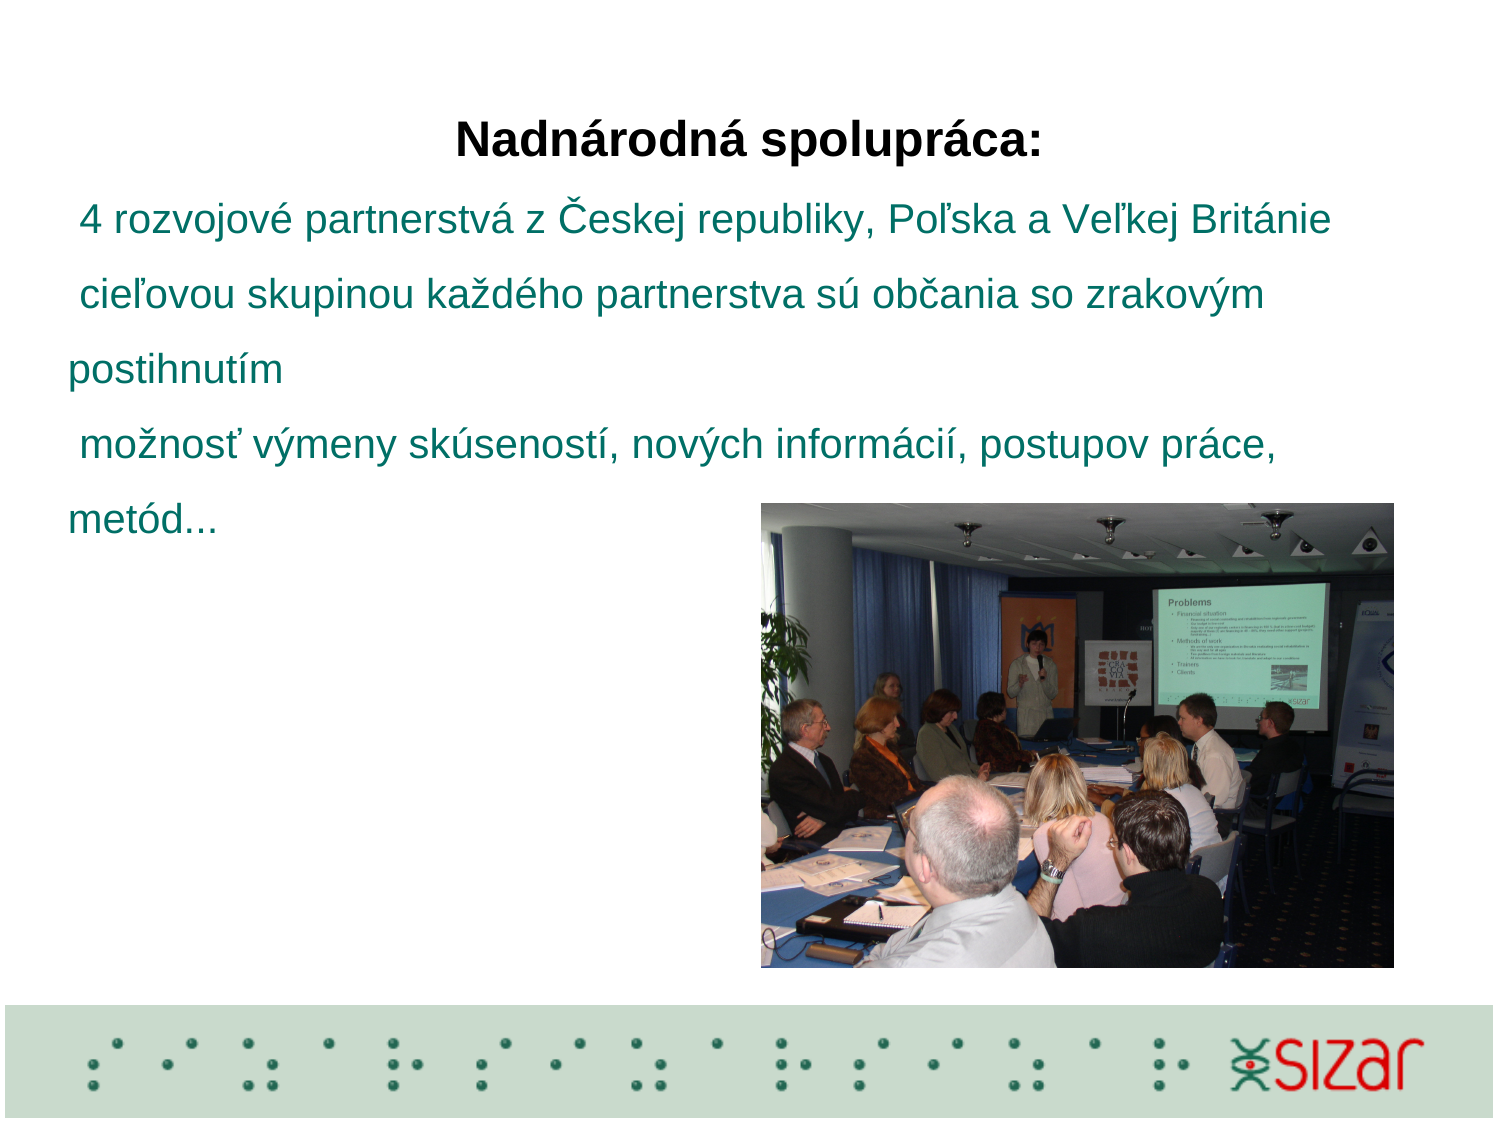

Nadnárodná spolupráca:
 4 rozvojové partnerstvá z Českej republiky, Poľska a Veľkej Británie
 cieľovou skupinou každého partnerstva sú občania so zrakovým postihnutím
 možnosť výmeny skúseností, nových informácií, postupov práce, metód...